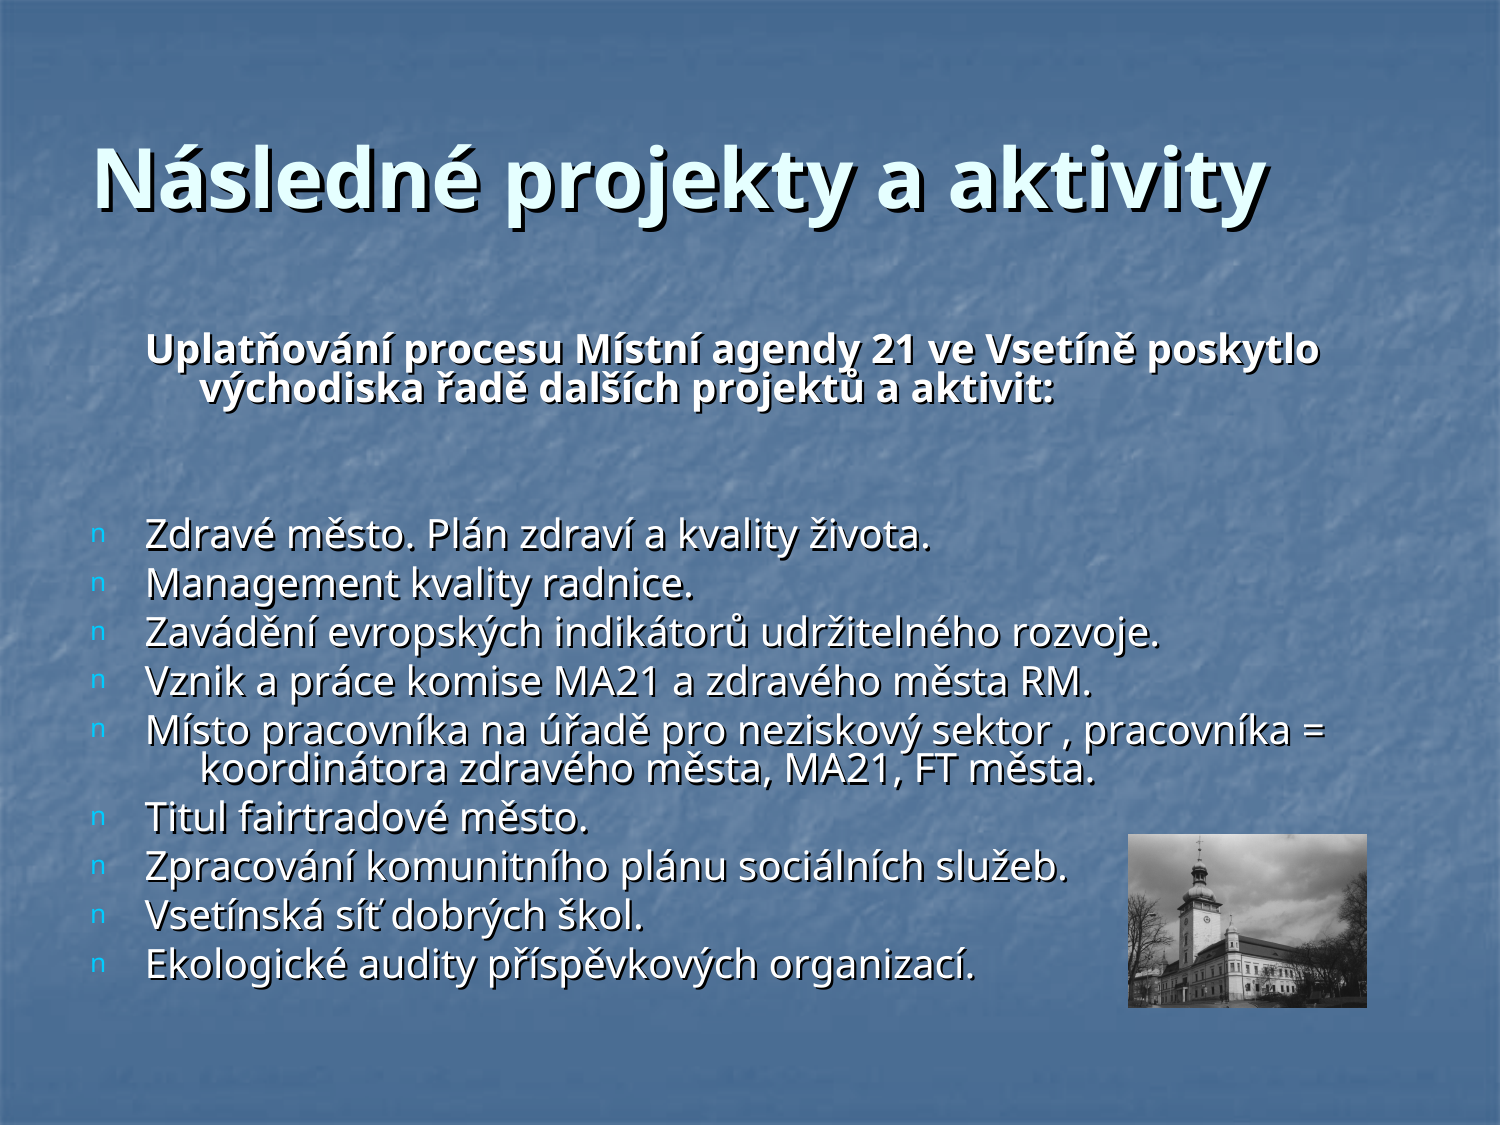

# Následné projekty a aktivity
Uplatňování procesu Místní agendy 21 ve Vsetíně poskytlo východiska řadě dalších projektů a aktivit:
Zdravé město. Plán zdraví a kvality života.
Management kvality radnice.
Zavádění evropských indikátorů udržitelného rozvoje.
Vznik a práce komise MA21 a zdravého města RM.
Místo pracovníka na úřadě pro neziskový sektor , pracovníka = koordinátora zdravého města, MA21, FT města.
Titul fairtradové město.
Zpracování komunitního plánu sociálních služeb.
Vsetínská síť dobrých škol.
Ekologické audity příspěvkových organizací.